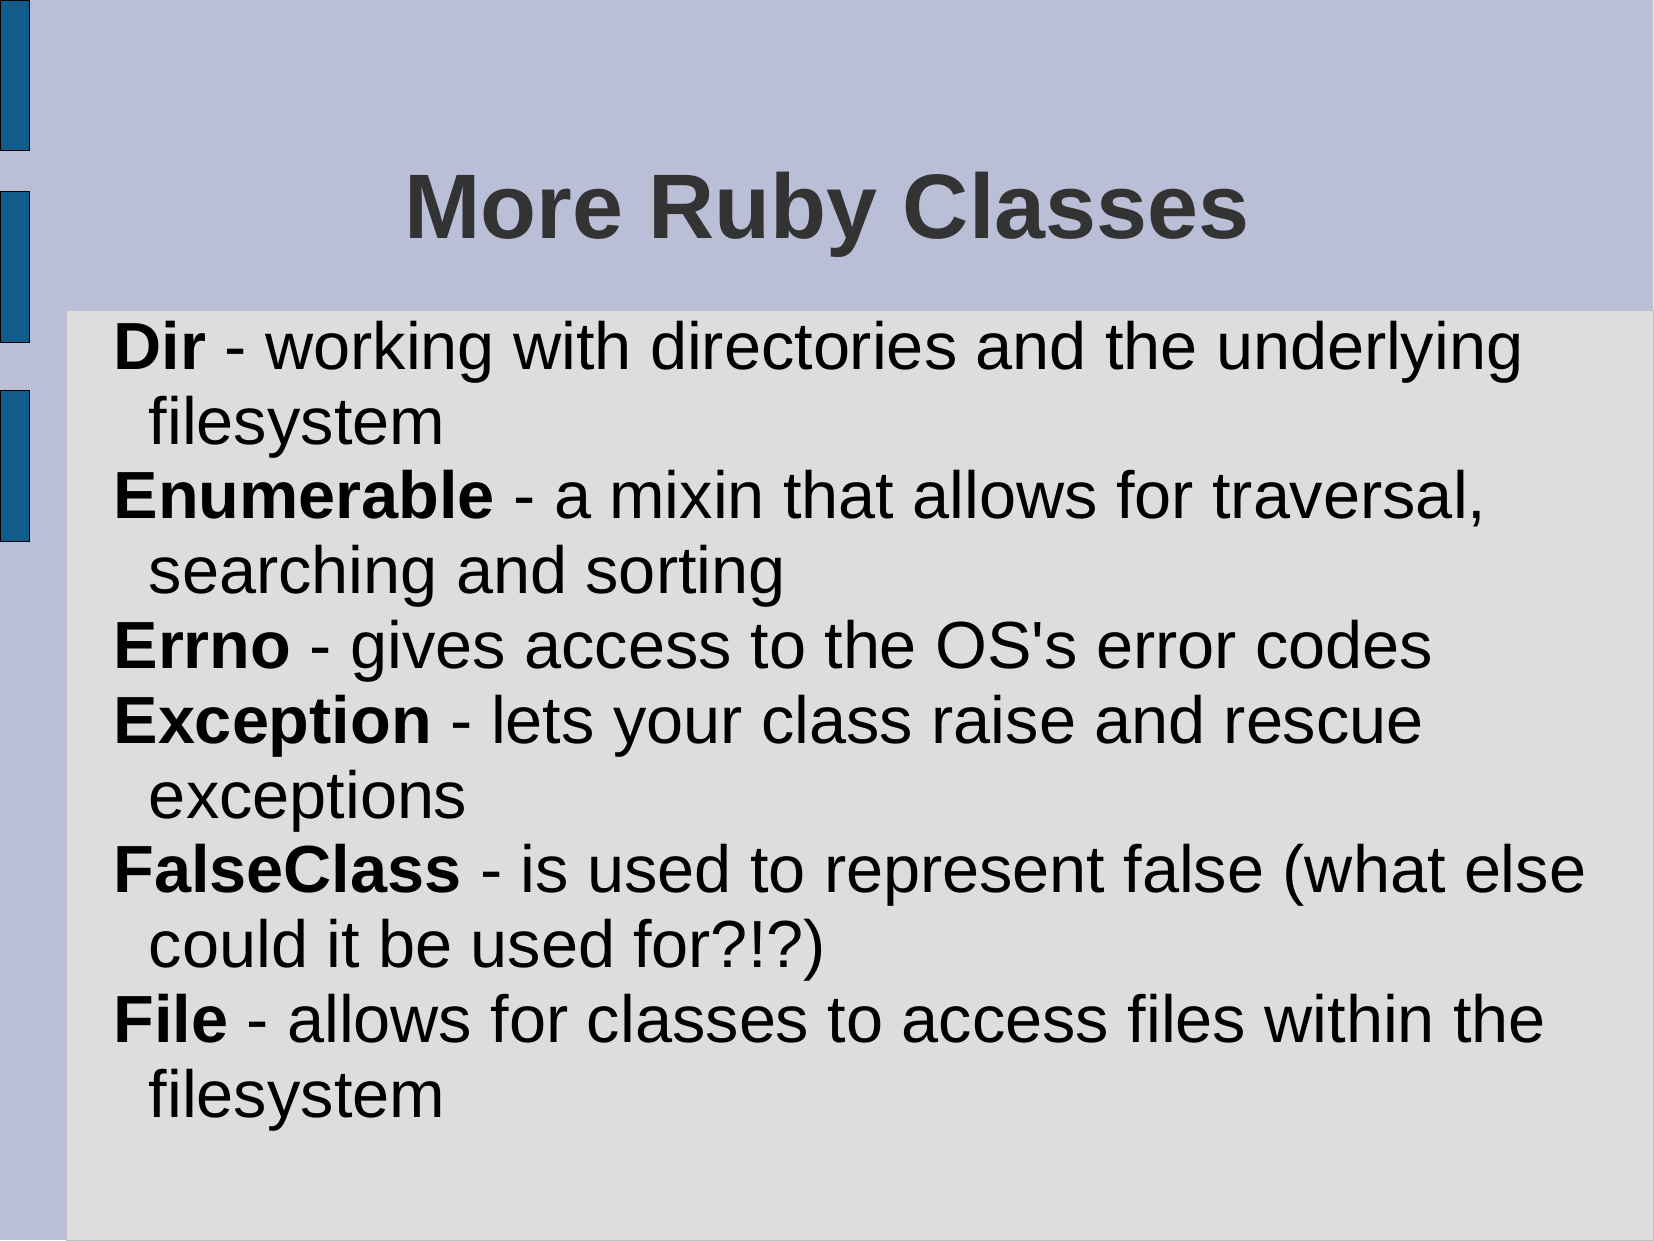

# More Ruby Classes
Dir - working with directories and the underlying filesystem
Enumerable - a mixin that allows for traversal, searching and sorting
Errno - gives access to the OS's error codes
Exception - lets your class raise and rescue exceptions
FalseClass - is used to represent false (what else could it be used for?!?)
File - allows for classes to access files within the filesystem